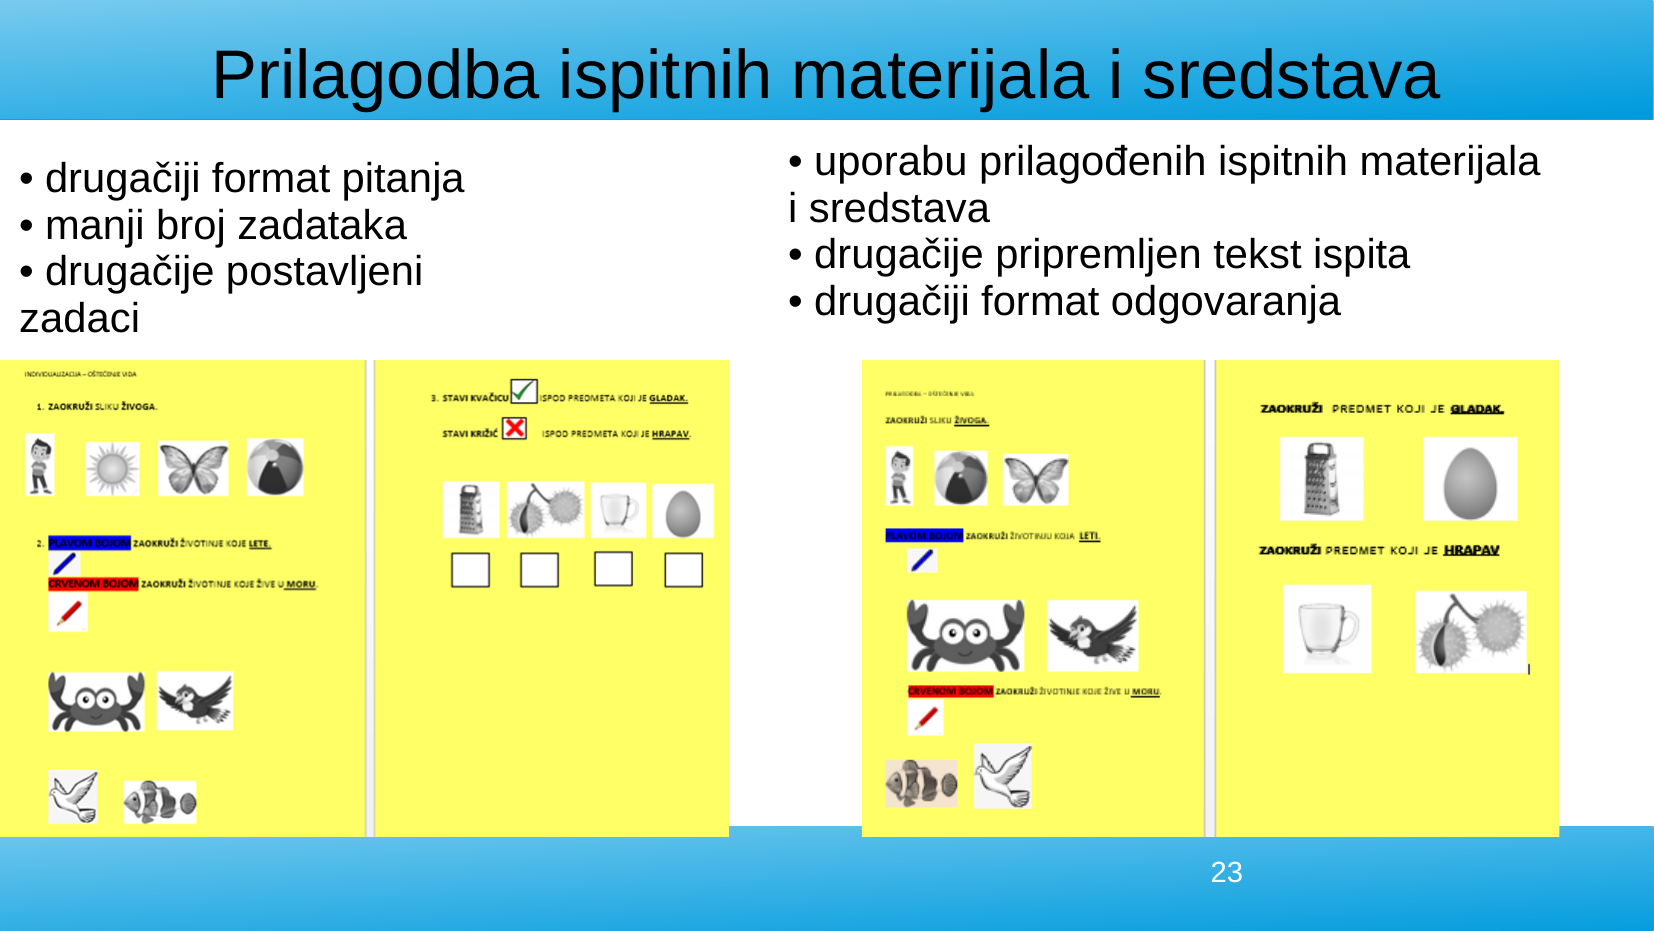

# Prilagodba ispitnih materijala i sredstava
• uporabu prilagođenih ispitnih materijala i sredstava
• drugačije pripremljen tekst ispita
• drugačiji format odgovaranja
• drugačiji format pitanja
• manji broj zadataka
• drugačije postavljeni zadaci